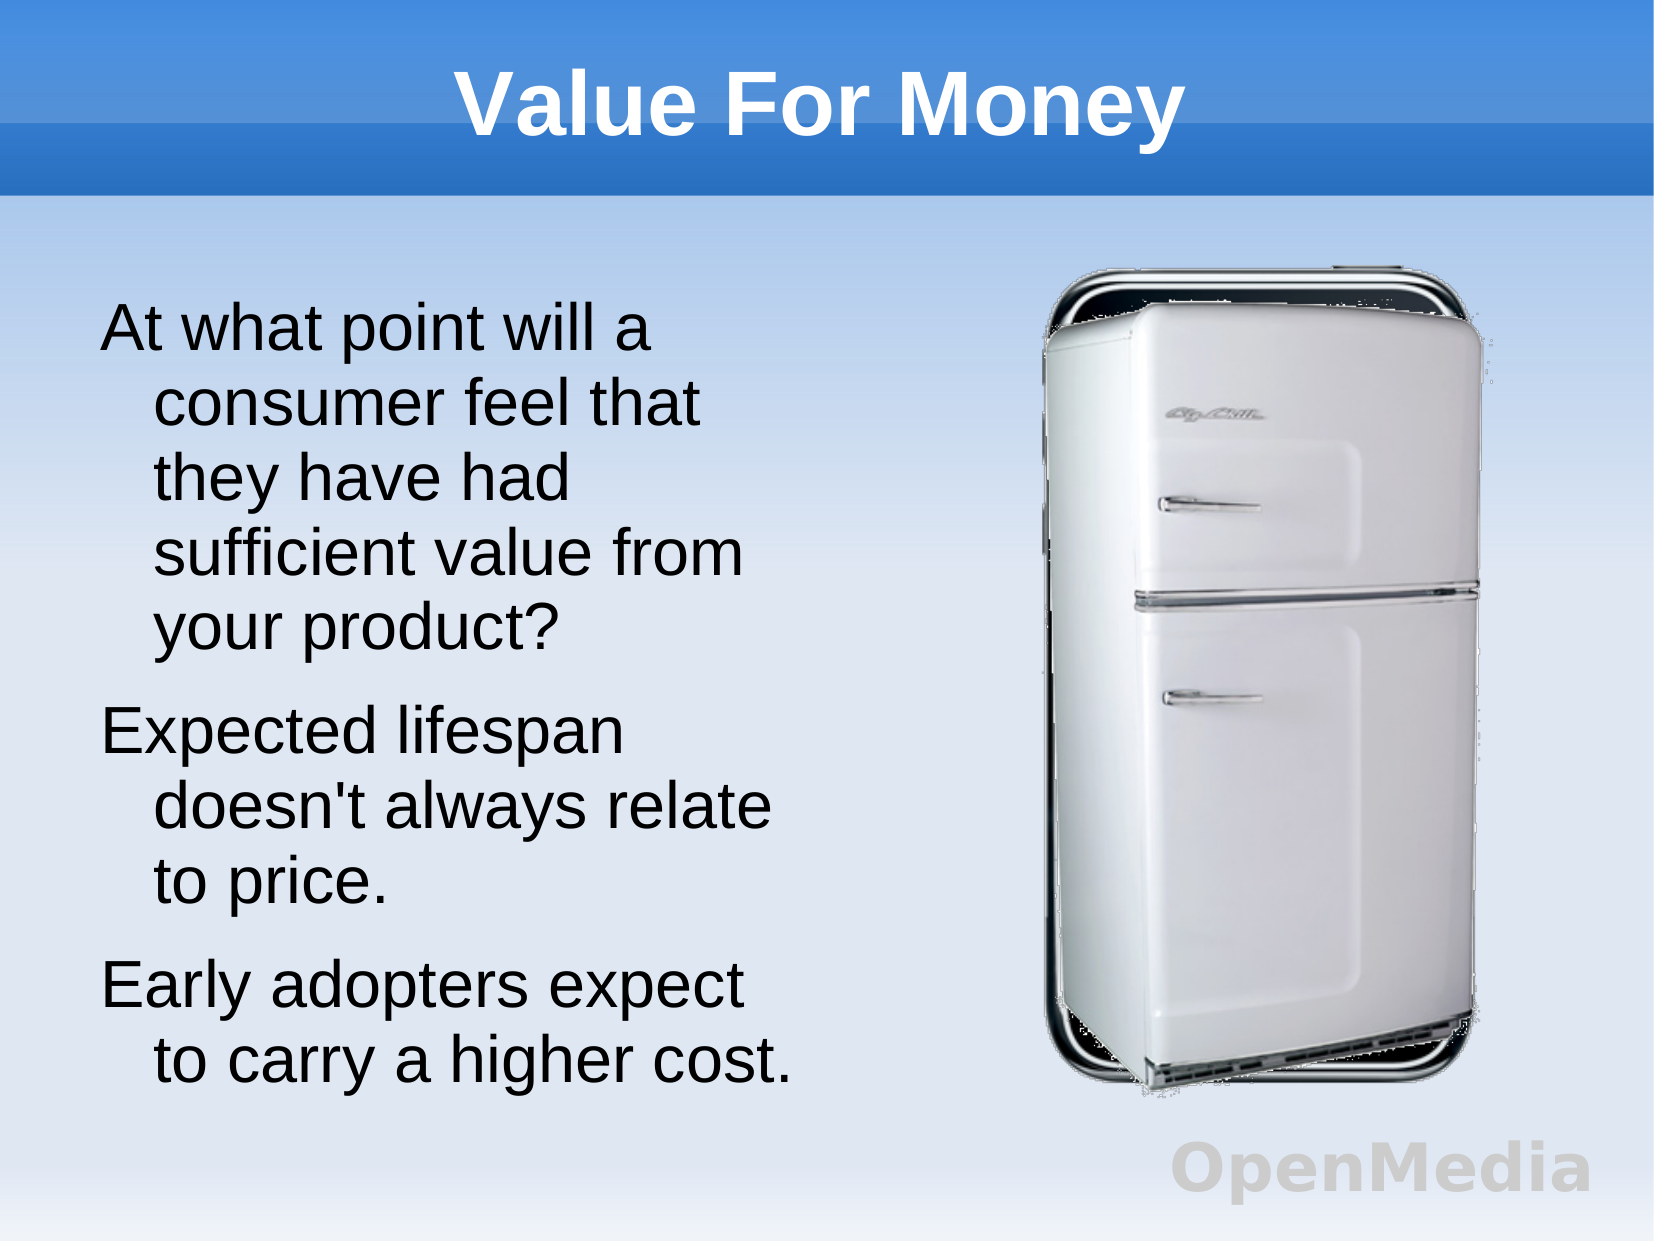

# Value For Money
At what point will a consumer feel that they have had sufficient value from your product?
Expected lifespan doesn't always relate to price.
Early adopters expect to carry a higher cost.
16